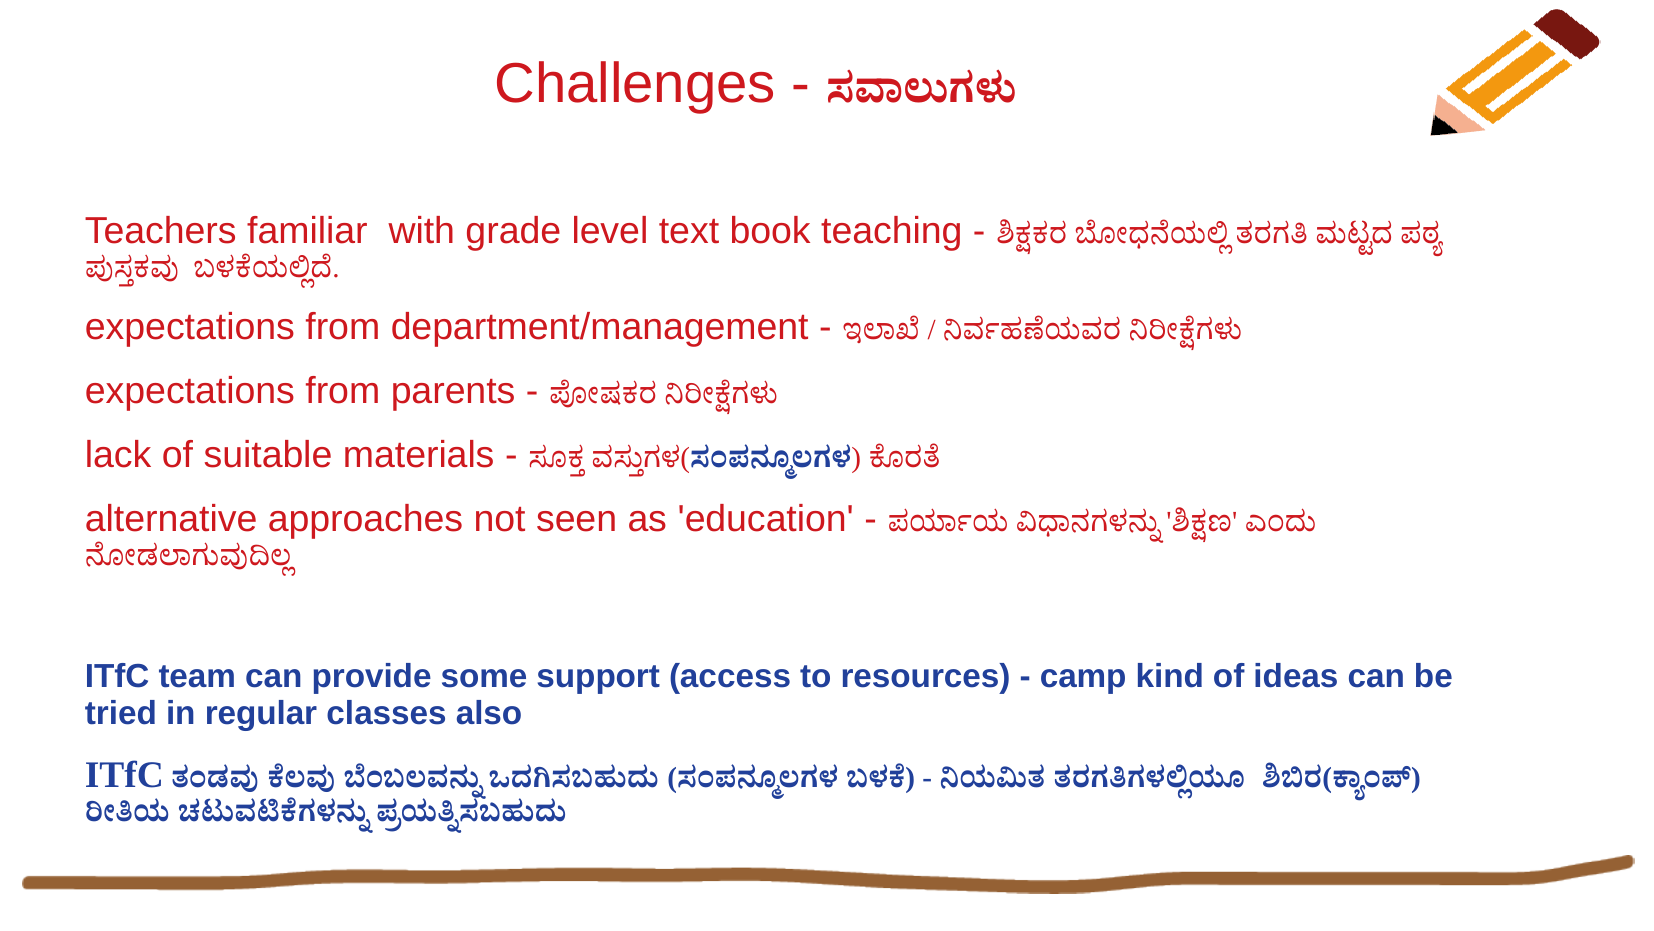

# Challenges - ಸವಾಲುಗಳು
Teachers familiar with grade level text book teaching - ಶಿಕ್ಷಕರ ಬೋಧನೆಯಲ್ಲಿ ತರಗತಿ ಮಟ್ಟದ ಪಠ್ಯ ಪುಸ್ತಕವು ಬಳಕೆಯಲ್ಲಿದೆ.
expectations from department/management - ಇಲಾಖೆ / ನಿರ್ವಹಣೆಯವರ ನಿರೀಕ್ಷೆಗಳು
expectations from parents - ಪೋಷಕರ ನಿರೀಕ್ಷೆಗಳು
lack of suitable materials - ಸೂಕ್ತ ವಸ್ತುಗಳ(ಸಂಪನ್ಮೂಲಗಳ) ಕೊರತೆ
alternative approaches not seen as 'education' - ಪರ್ಯಾಯ ವಿಧಾನಗಳನ್ನು 'ಶಿಕ್ಷಣ' ಎಂದು ನೋಡಲಾಗುವುದಿಲ್ಲ
ITfC team can provide some support (access to resources) - camp kind of ideas can be tried in regular classes also
ITfC ತಂಡವು ಕೆಲವು ಬೆಂಬಲವನ್ನು ಒದಗಿಸಬಹುದು (ಸಂಪನ್ಮೂಲಗಳ ಬಳಕೆ) - ನಿಯಮಿತ ತರಗತಿಗಳಲ್ಲಿಯೂ ಶಿಬಿರ(ಕ್ಯಾಂಪ್) ರೀತಿಯ ಚಟುವಟಿಕೆಗಳನ್ನು ಪ್ರಯತ್ನಿಸಬಹುದು